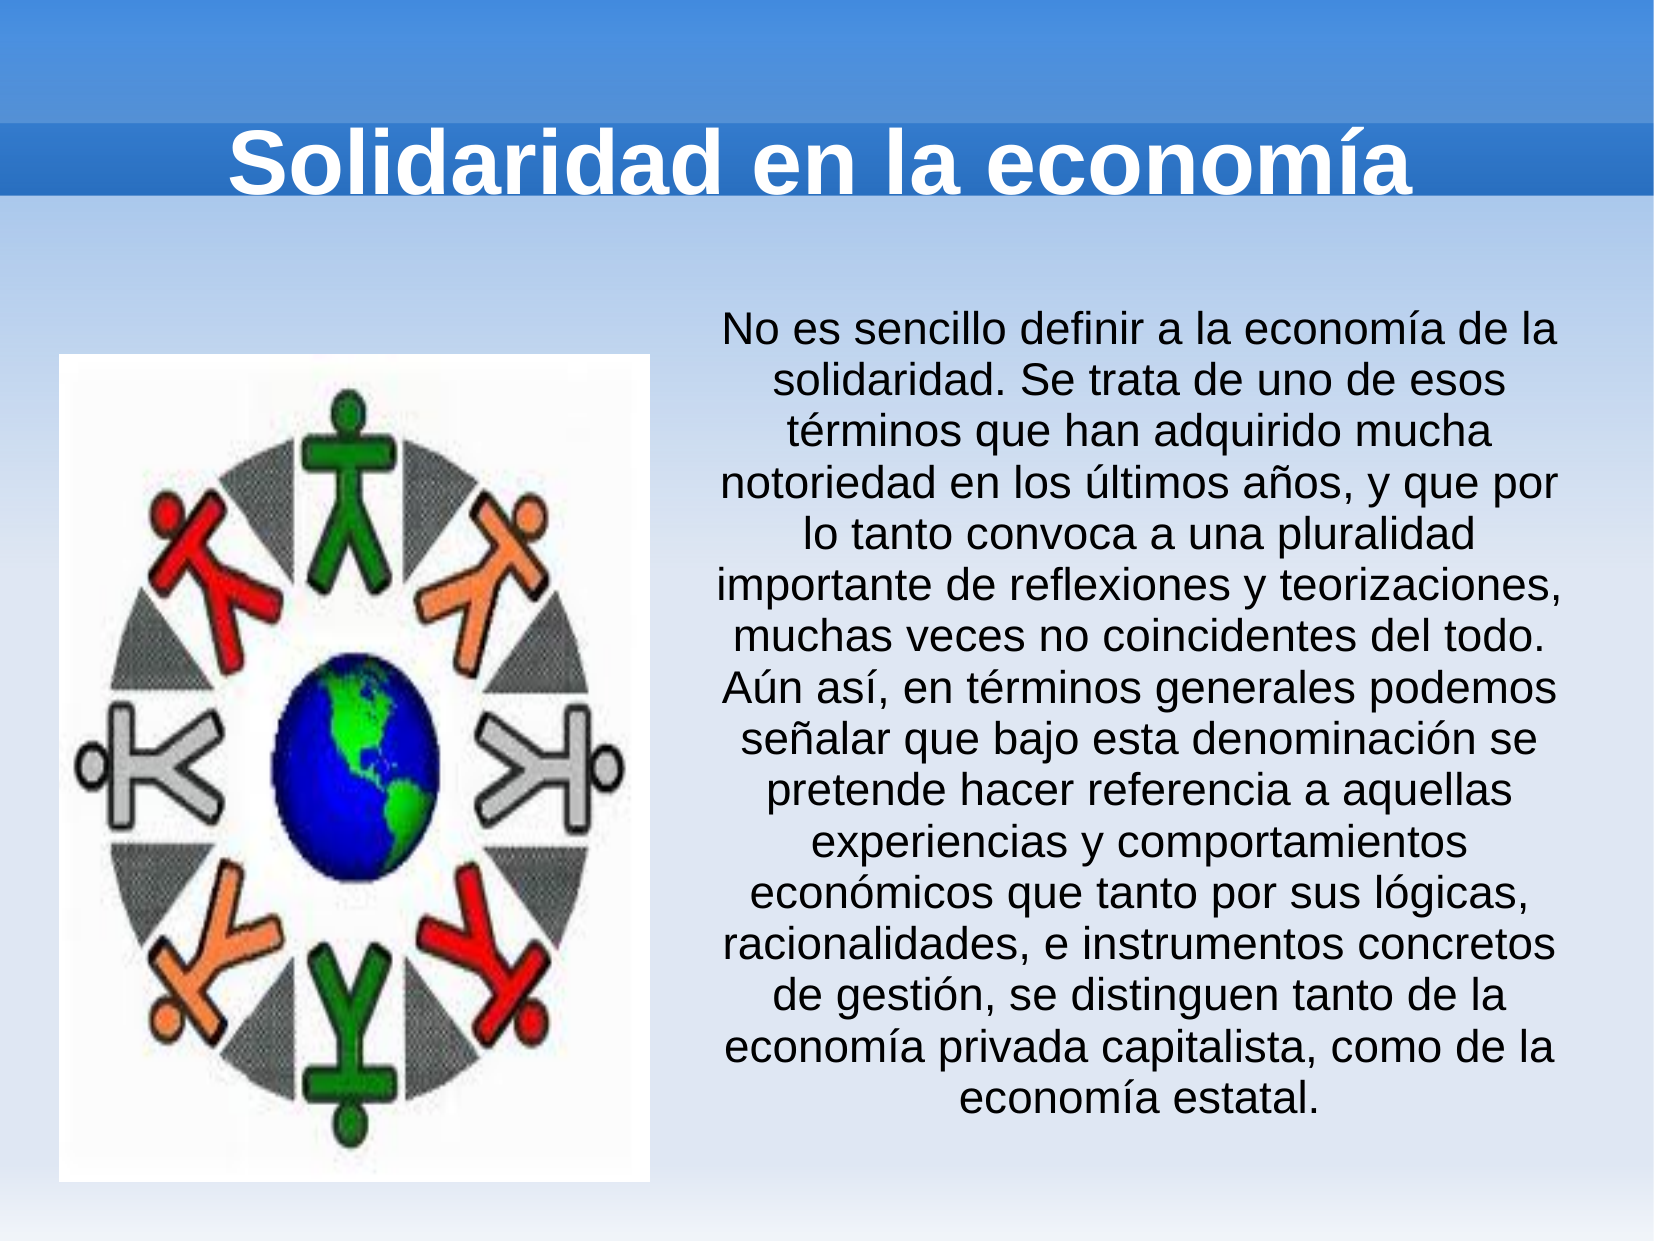

# Solidaridad en la economía
No es sencillo definir a la economía de la solidaridad. Se trata de uno de esos términos que han adquirido mucha notoriedad en los últimos años, y que por lo tanto convoca a una pluralidad importante de reflexiones y teorizaciones, muchas veces no coincidentes del todo. Aún así, en términos generales podemos señalar que bajo esta denominación se pretende hacer referencia a aquellas experiencias y comportamientos económicos que tanto por sus lógicas, racionalidades, e instrumentos concretos de gestión, se distinguen tanto de la economía privada capitalista, como de la economía estatal.